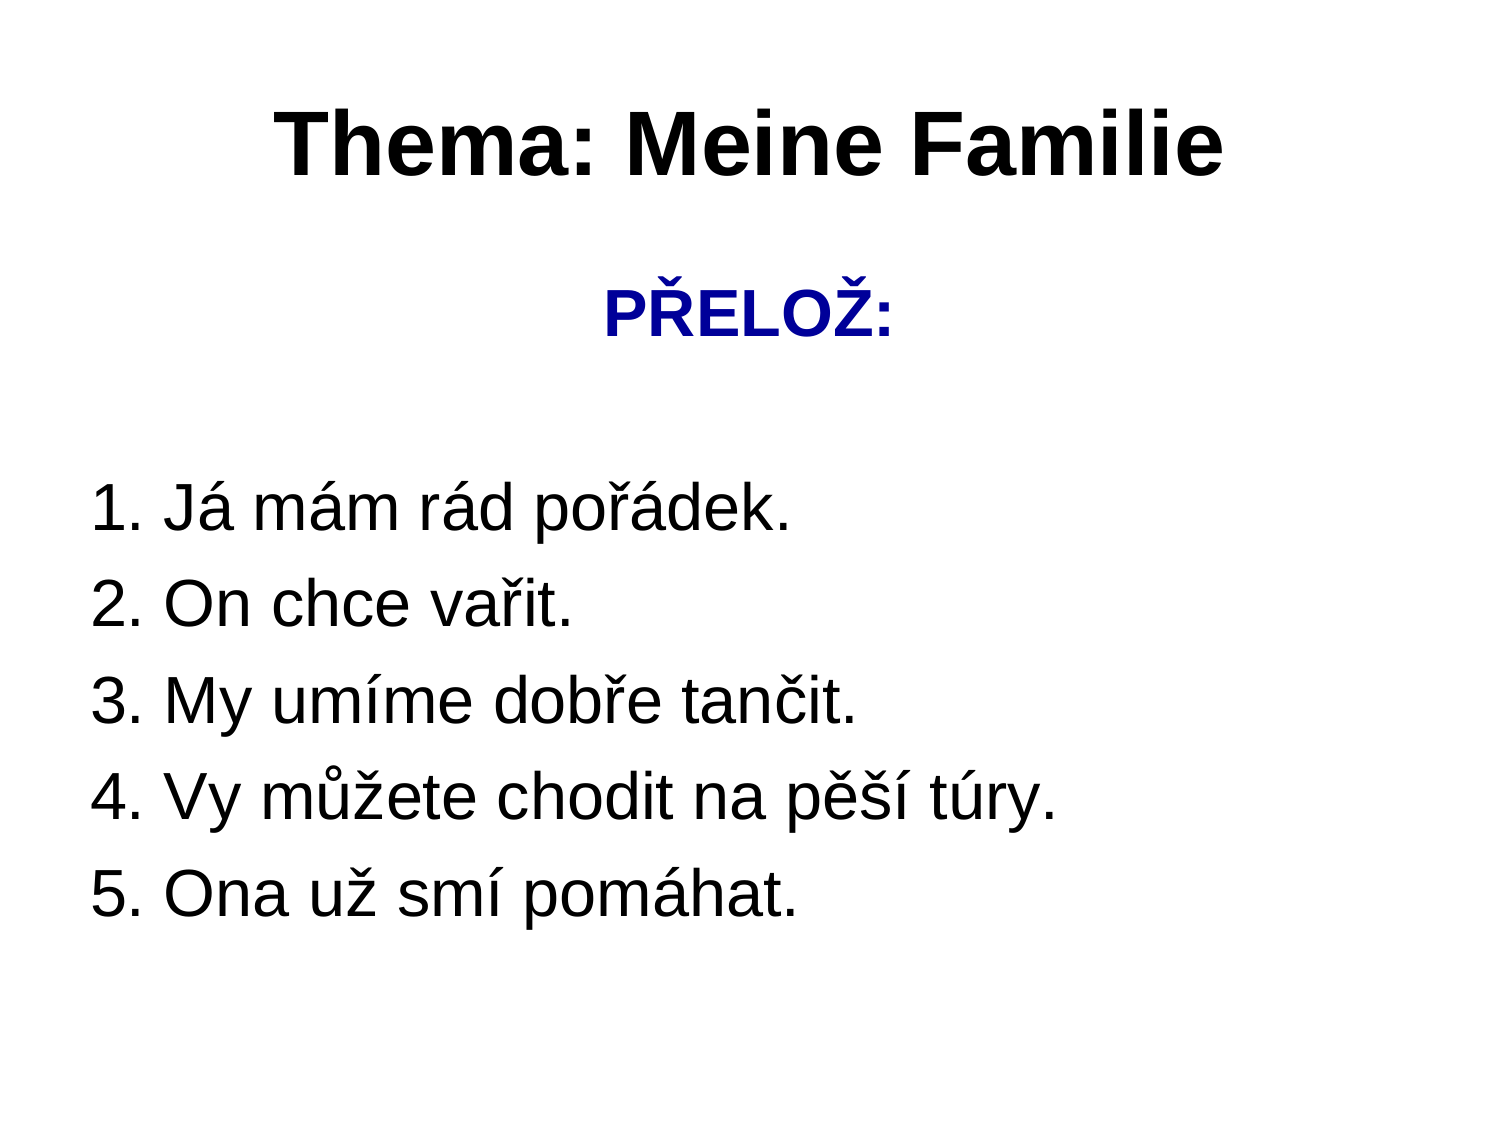

# Thema: Meine Familie
PŘELOŽ:
1. Já mám rád pořádek.
2. On chce vařit.
3. My umíme dobře tančit.
4. Vy můžete chodit na pěší túry.
5. Ona už smí pomáhat.